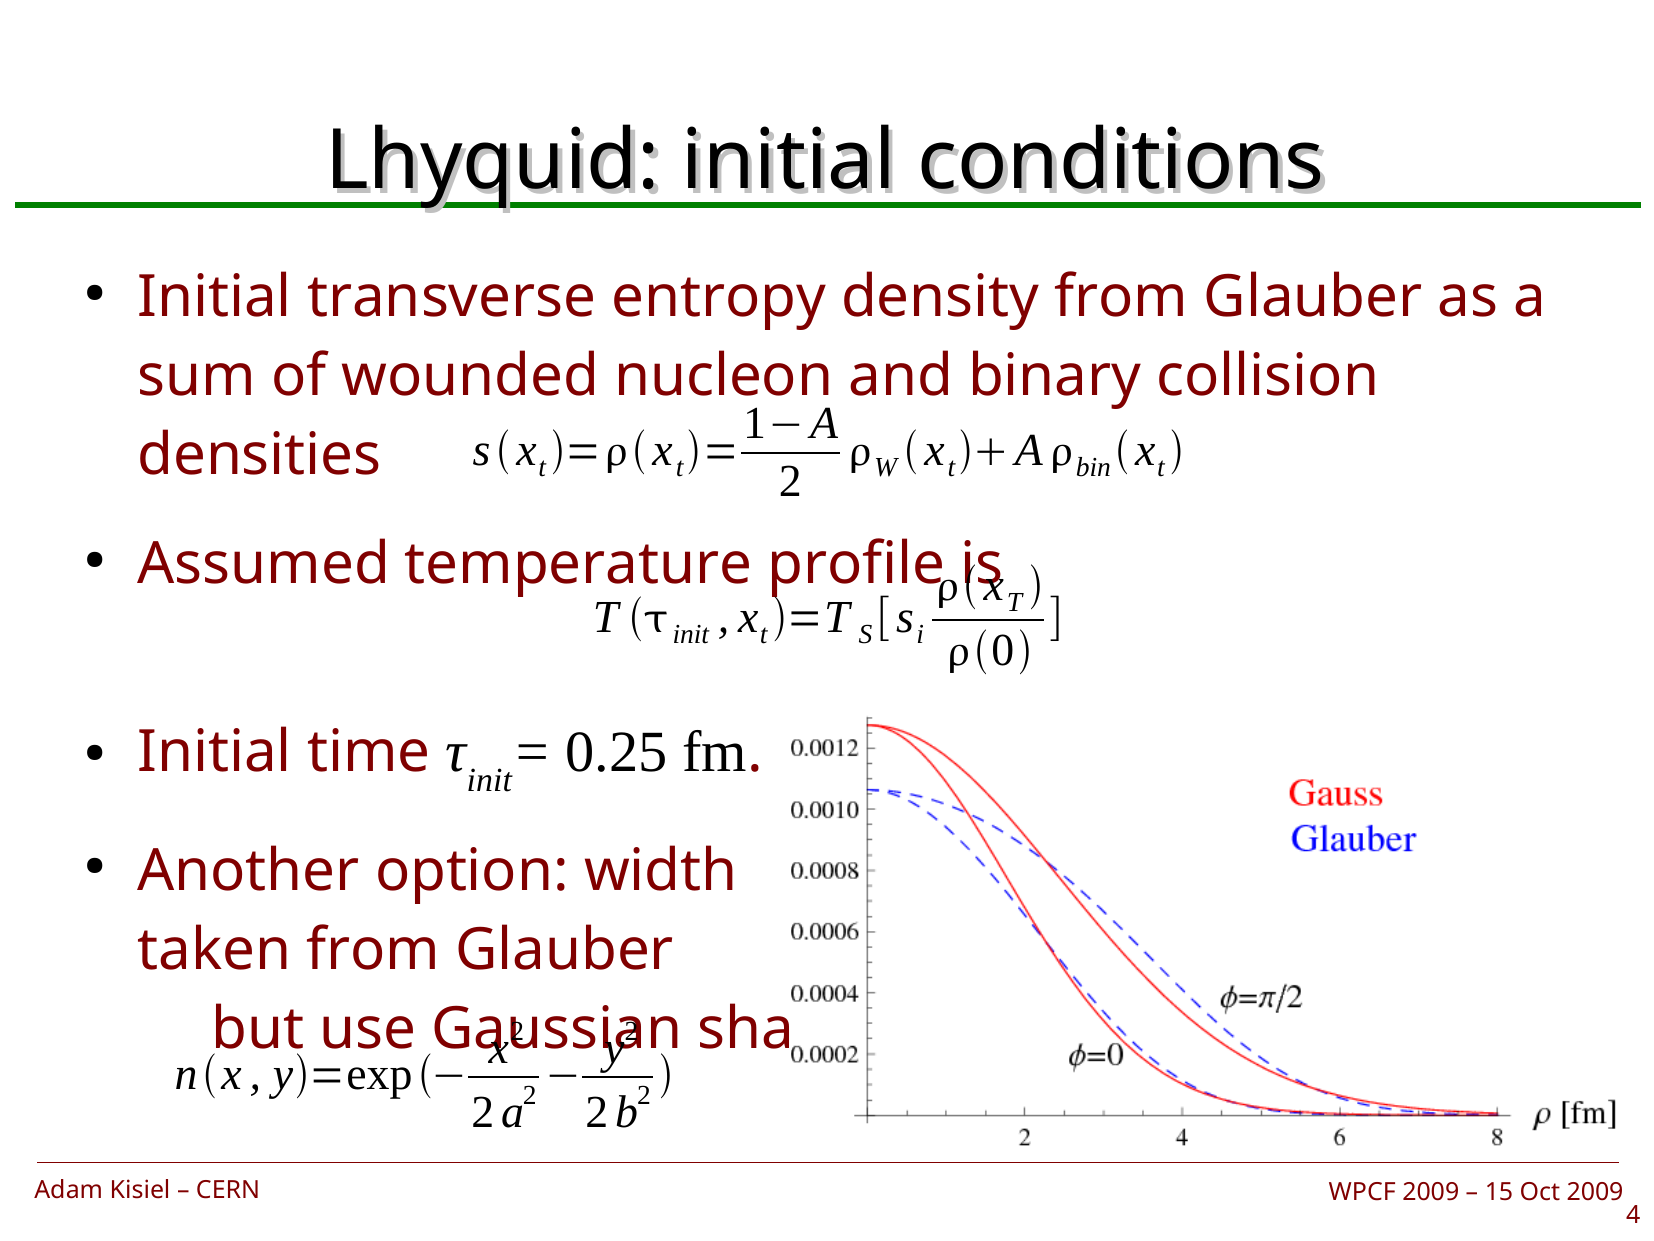

# Lhyquid: initial conditions
Initial transverse entropy density from Glauber as a sum of wounded nucleon and binary collision densities
Assumed temperature profile is
Initial time τinit= 0.25 fm.
Another option: width											taken from Glauber													but use Gaussian shape.